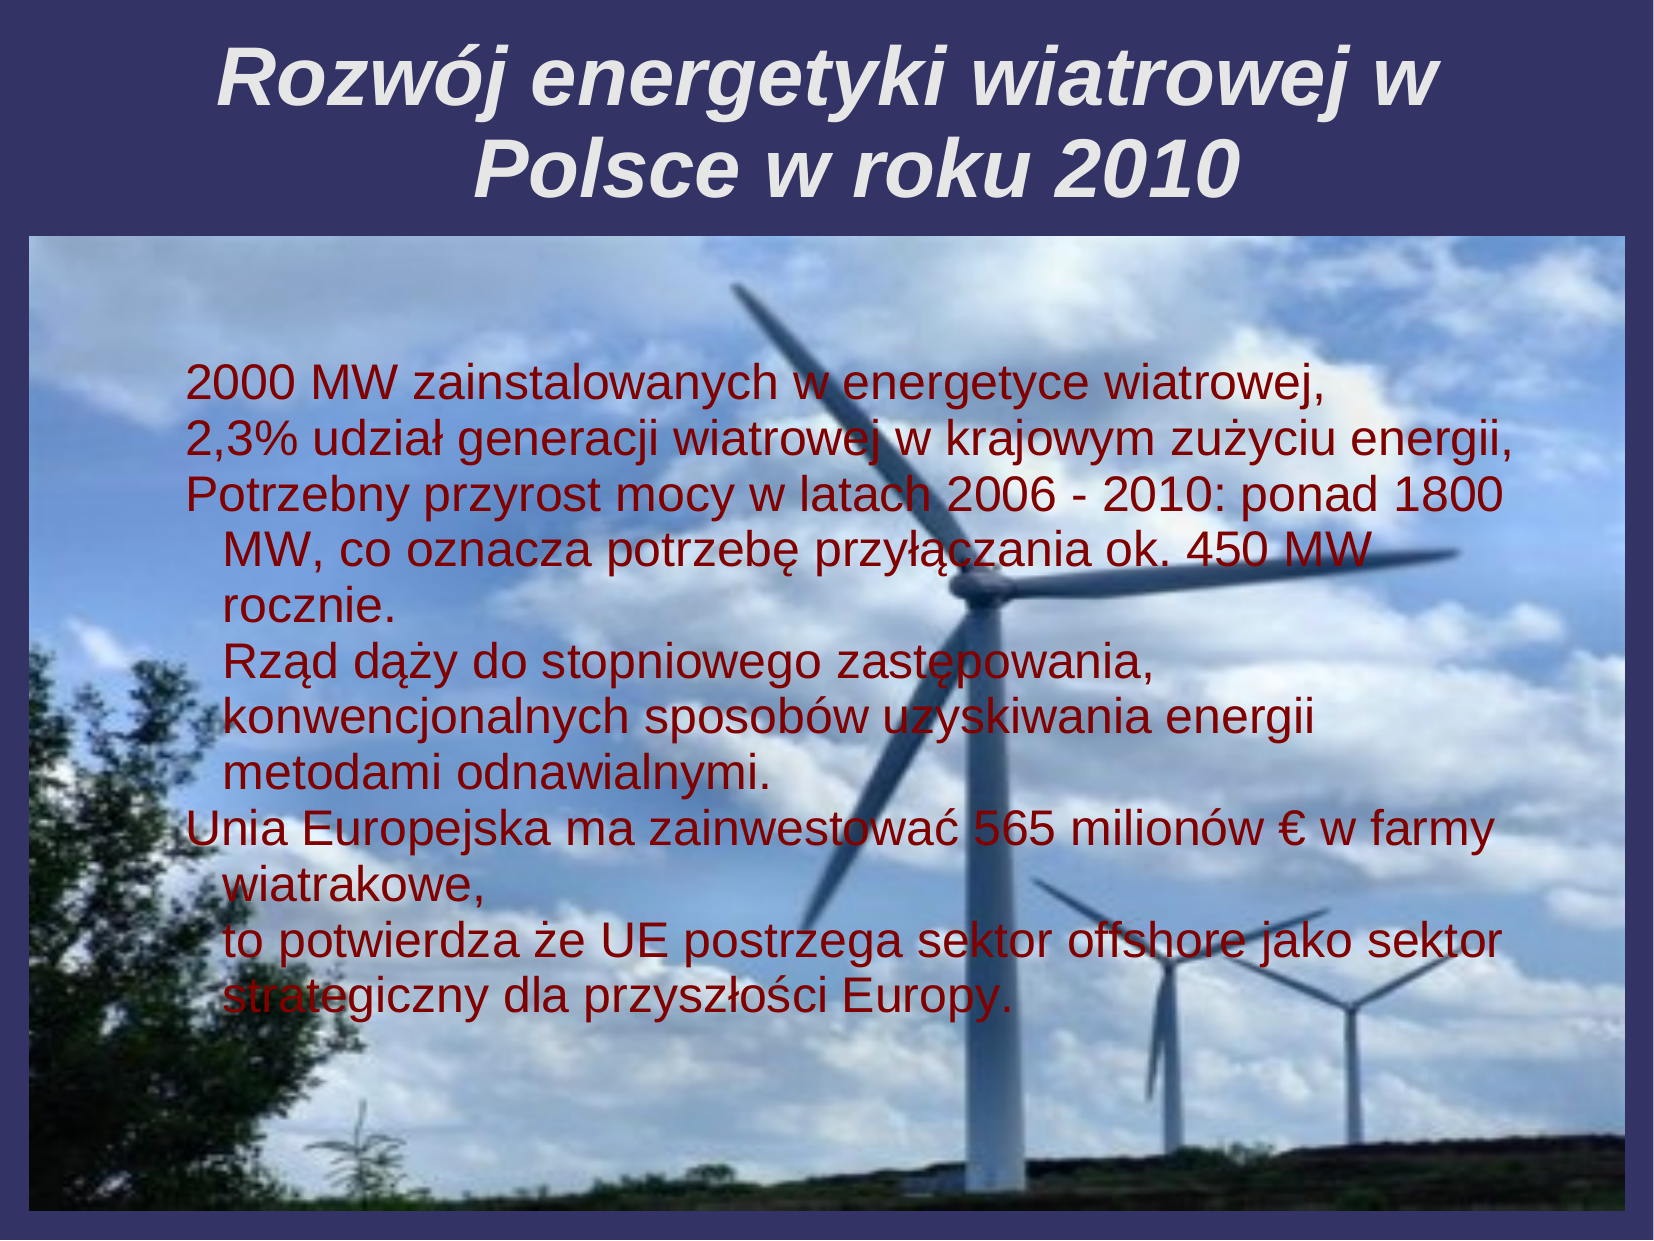

# Rozwój energetyki wiatrowej w Polsce w roku 2010
2000 MW zainstalowanych w energetyce wiatrowej,
2,3% udział generacji wiatrowej w krajowym zużyciu energii,
Potrzebny przyrost mocy w latach 2006 - 2010: ponad 1800 MW, co oznacza potrzebę przyłączania ok. 450 MW rocznie.
Rząd dąży do stopniowego zastępowania, konwencjonalnych sposobów uzyskiwania energii metodami odnawialnymi.
Unia Europejska ma zainwestować 565 milionów € w farmy wiatrakowe,
to potwierdza że UE postrzega sektor offshore jako sektor strategiczny dla przyszłości Europy.